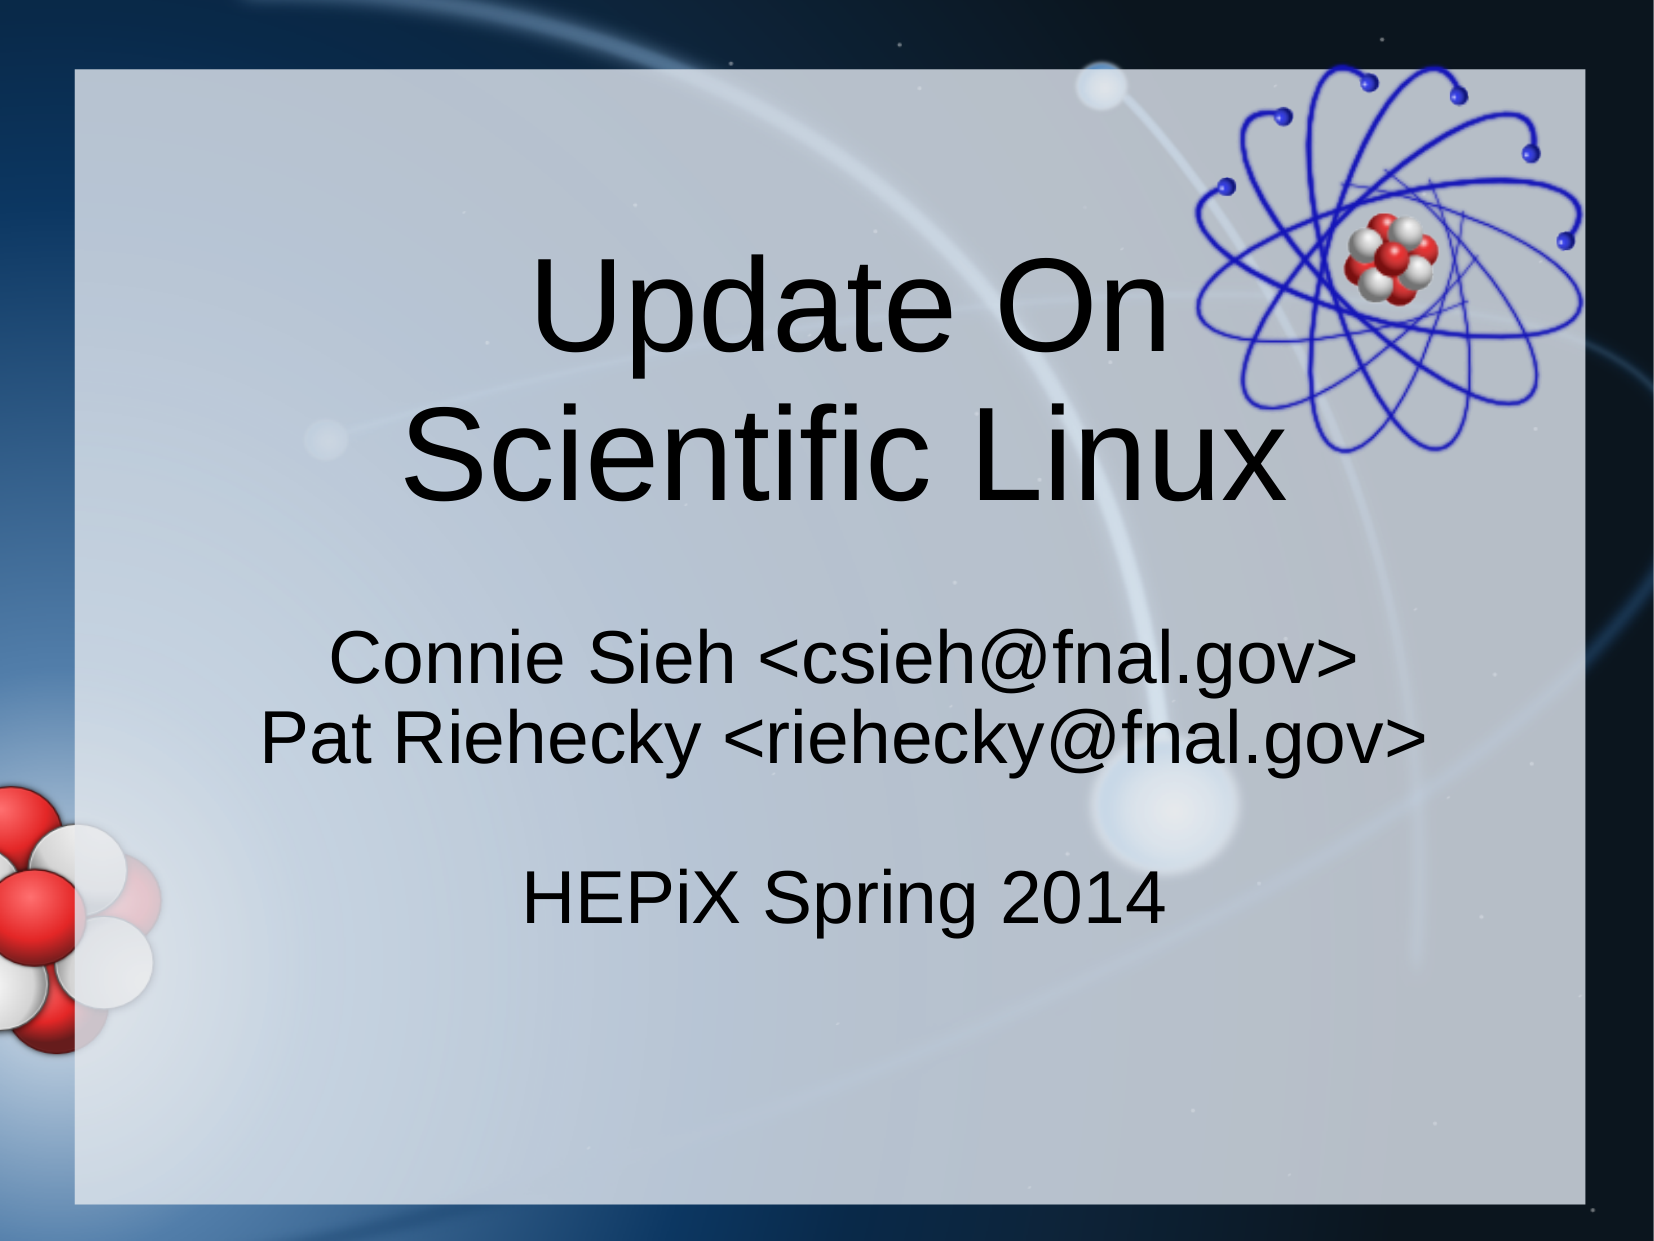

Update On
Scientific Linux
Connie Sieh <csieh@fnal.gov>
Pat Riehecky <riehecky@fnal.gov>
HEPiX Spring 2014